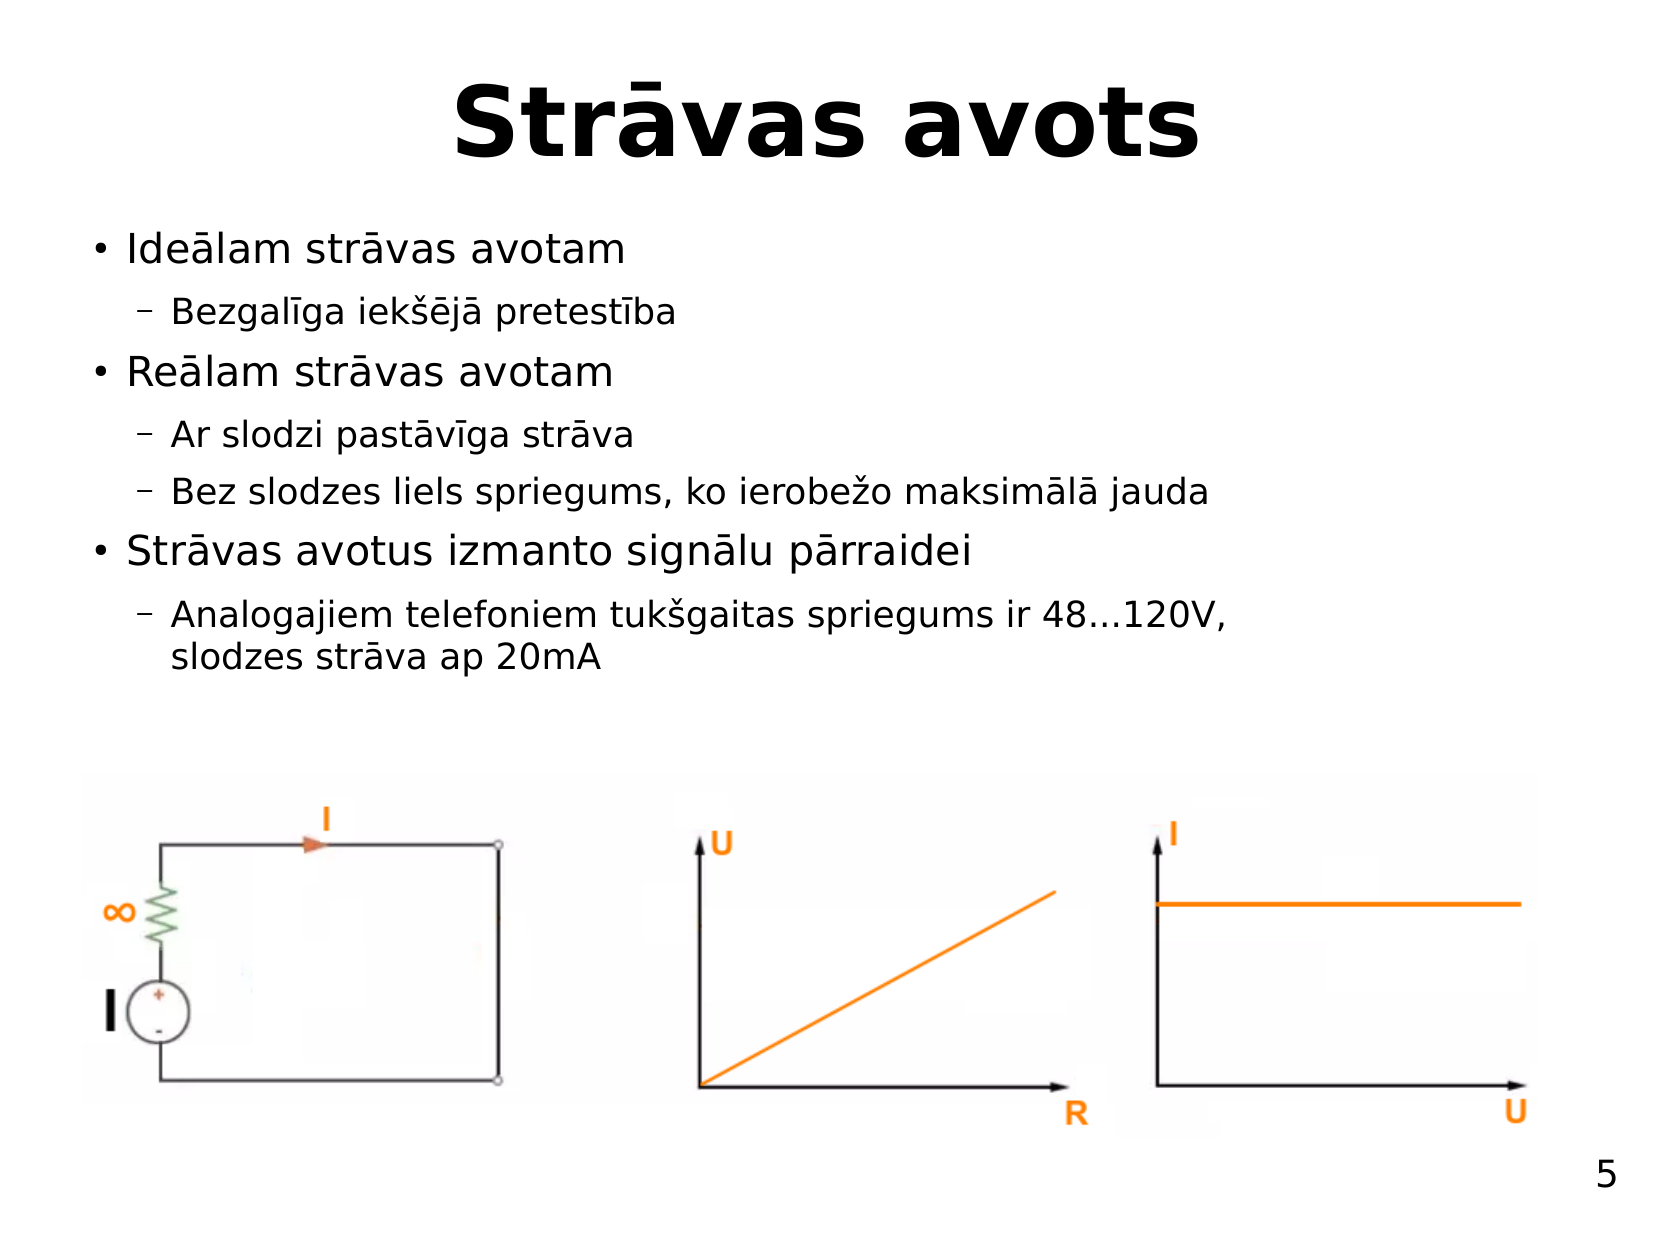

# Strāvas avots
Ideālam strāvas avotam
Bezgalīga iekšējā pretestība
Reālam strāvas avotam
Ar slodzi pastāvīga strāva
Bez slodzes liels spriegums, ko ierobežo maksimālā jauda
Strāvas avotus izmanto signālu pārraidei
Analogajiem telefoniem tukšgaitas spriegums ir 48...120V,
slodzes strāva ap 20mA